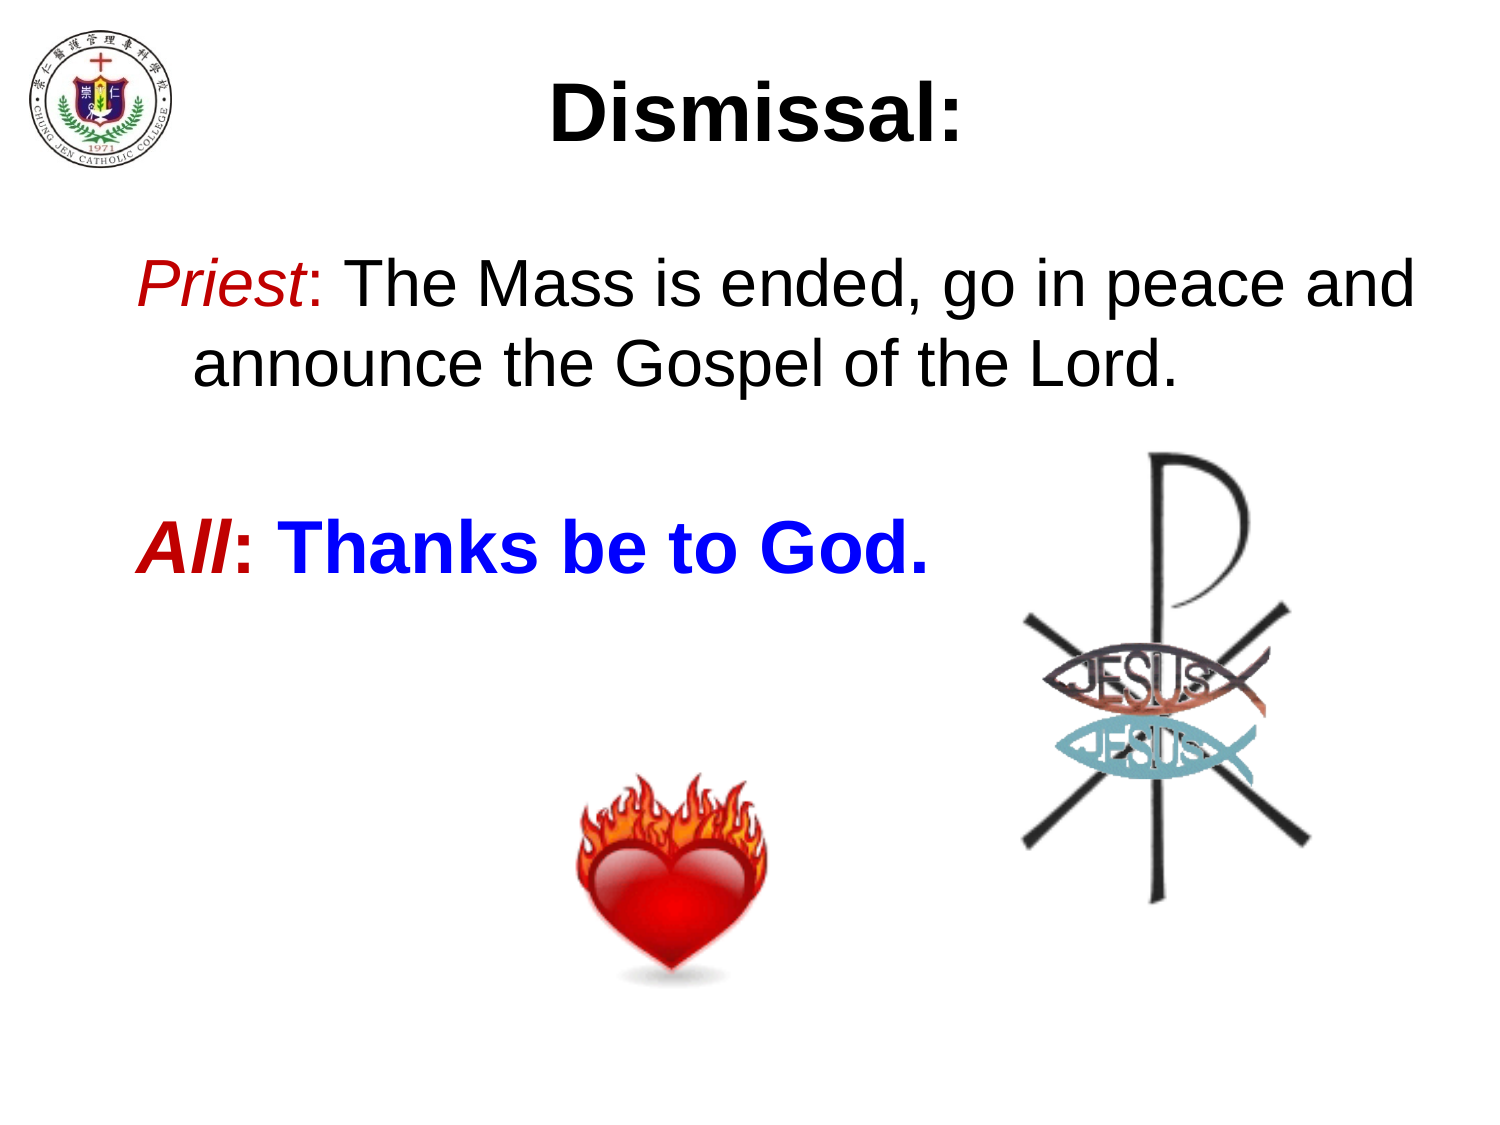

# Dismissal:
Priest: The Mass is ended, go in peace and announce the Gospel of the Lord.
All: Thanks be to God.